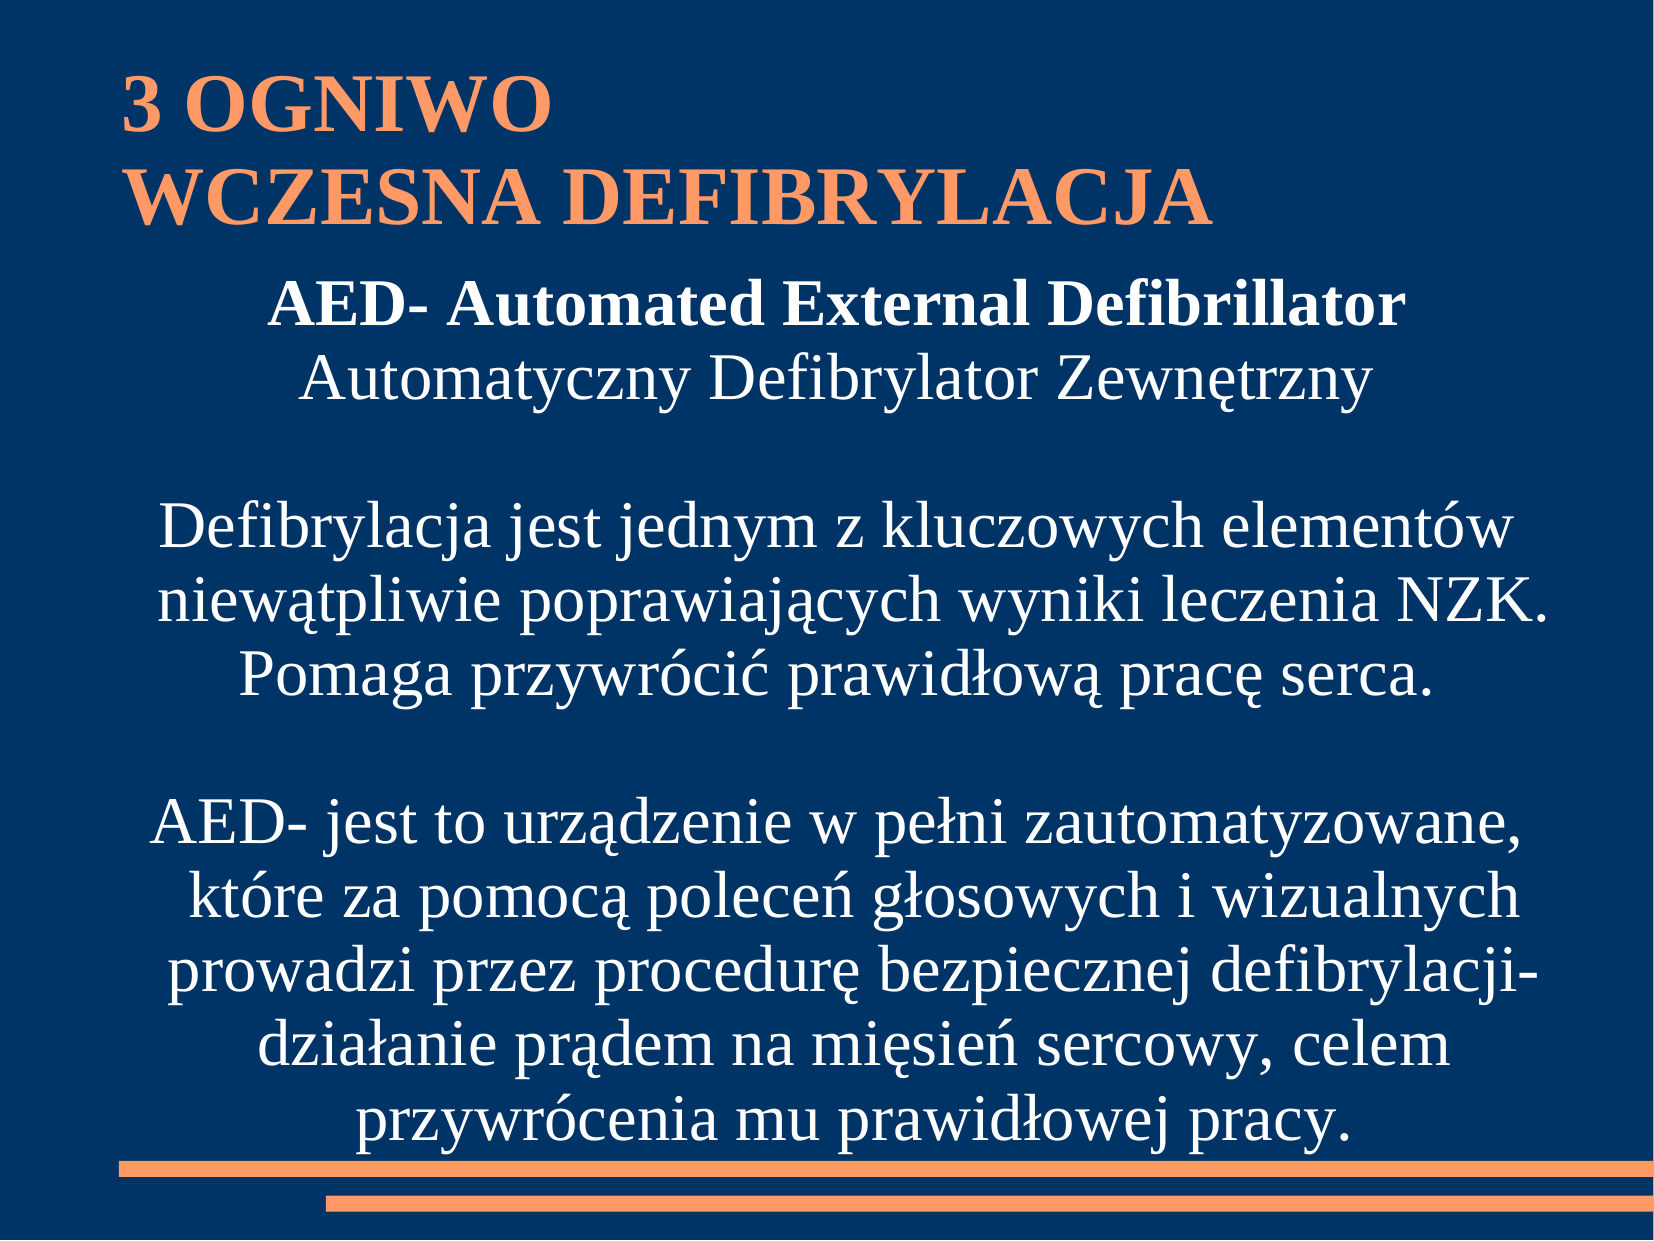

# 3 OGNIWO WCZESNA DEFIBRYLACJA
AED- Automated External Defibrillator
Automatyczny Defibrylator Zewnętrzny
Defibrylacja jest jednym z kluczowych elementów niewątpliwie poprawiających wyniki leczenia NZK.
Pomaga przywrócić prawidłową pracę serca.
AED- jest to urządzenie w pełni zautomatyzowane, które za pomocą poleceń głosowych i wizualnych prowadzi przez procedurę bezpiecznej defibrylacji-działanie prądem na mięsień sercowy, celem przywrócenia mu prawidłowej pracy.